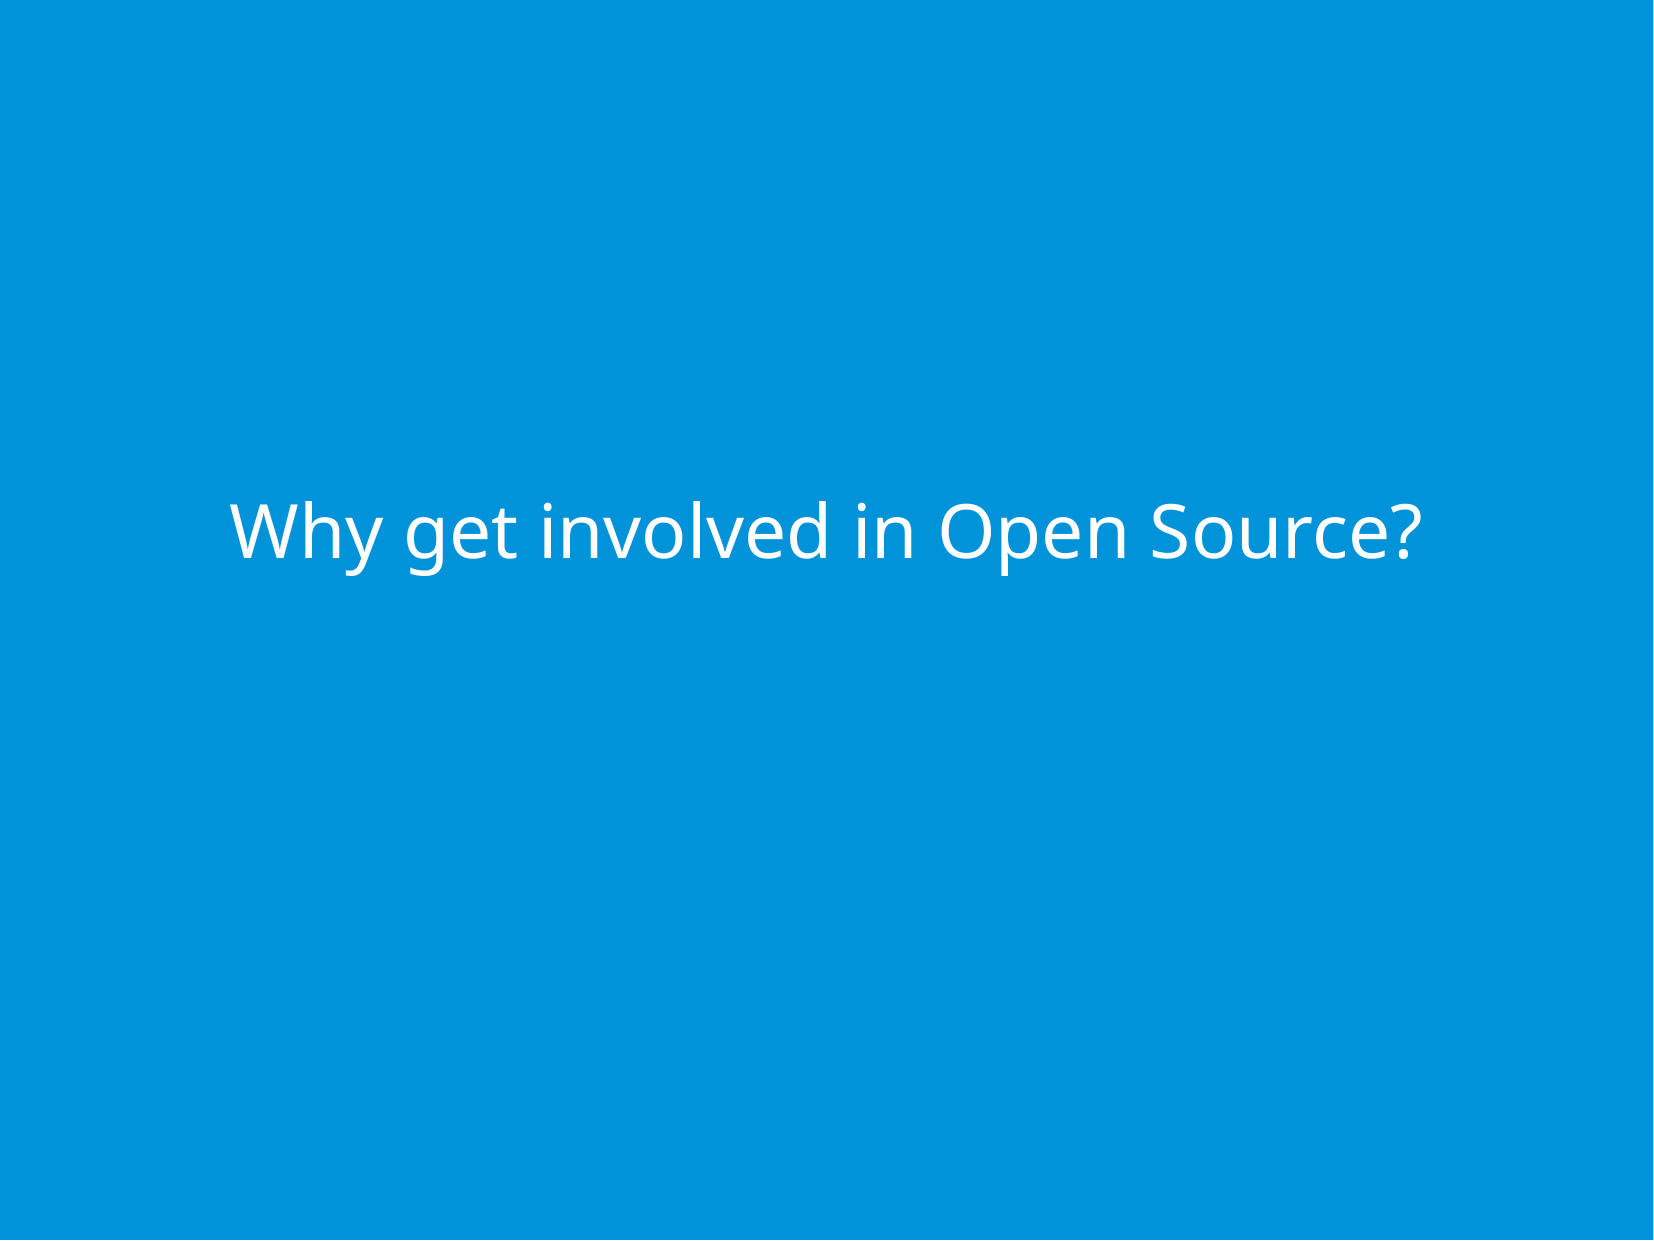

# Why get involved in Open Source?